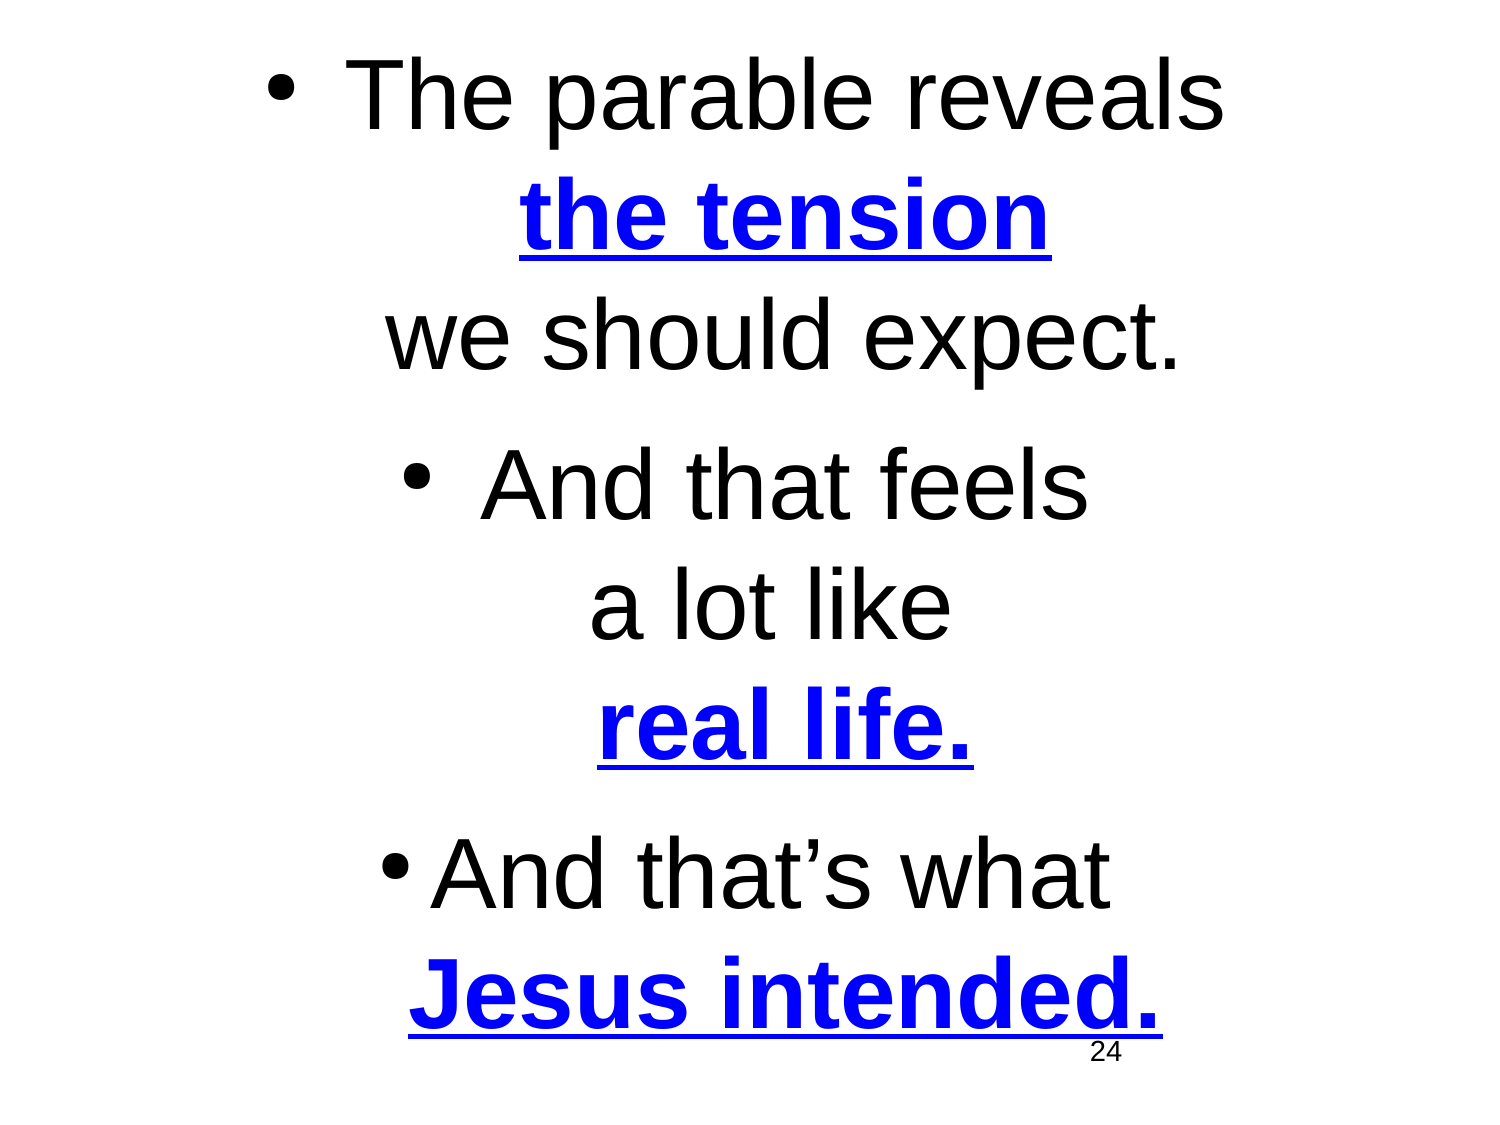

# The parable reveals the tension we should expect.
 And that feels
a lot like
real life.
And that’s what
Jesus intended.
24